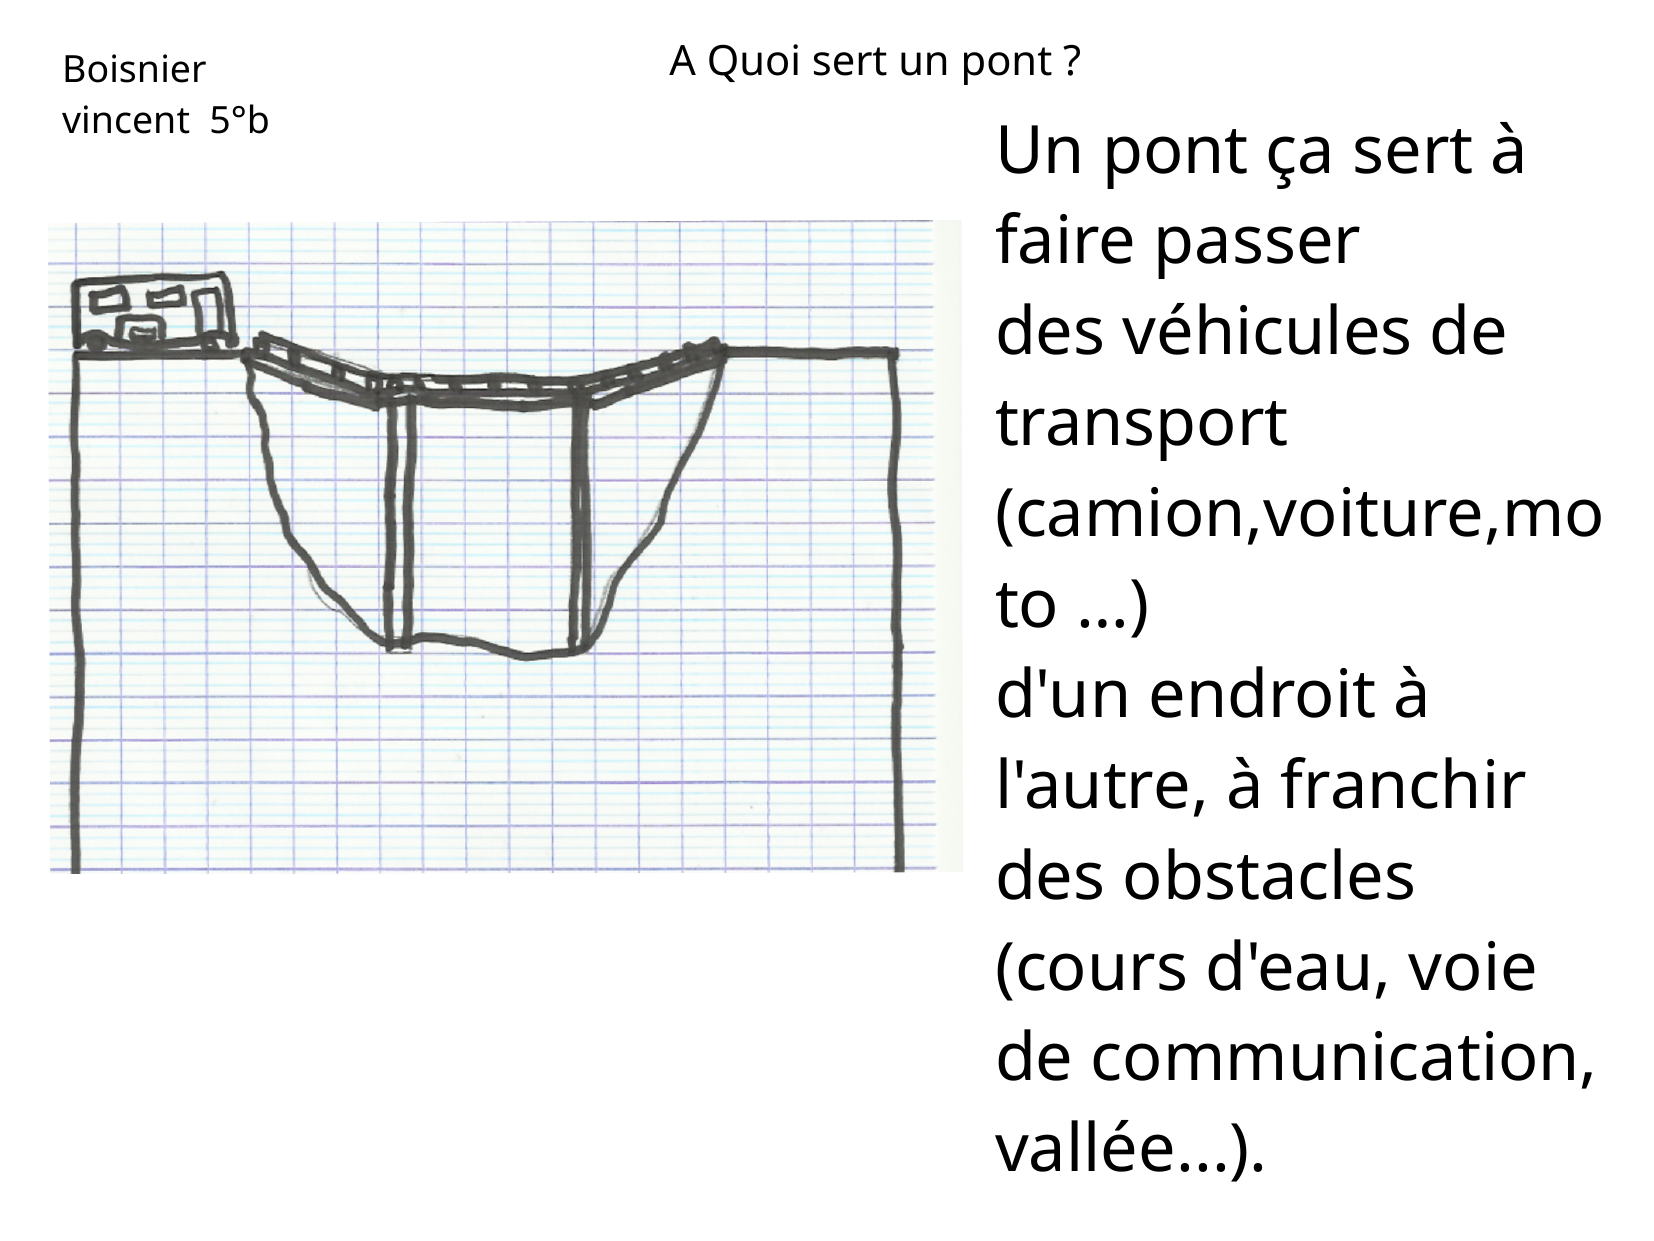

A Quoi sert un pont ?
Boisnier vincent 5°b
Un pont ça sert à faire passer
des véhicules de transport
(camion,voiture,moto …)
d'un endroit à l'autre, à franchir des obstacles
(cours d'eau, voie de communication, vallée...).